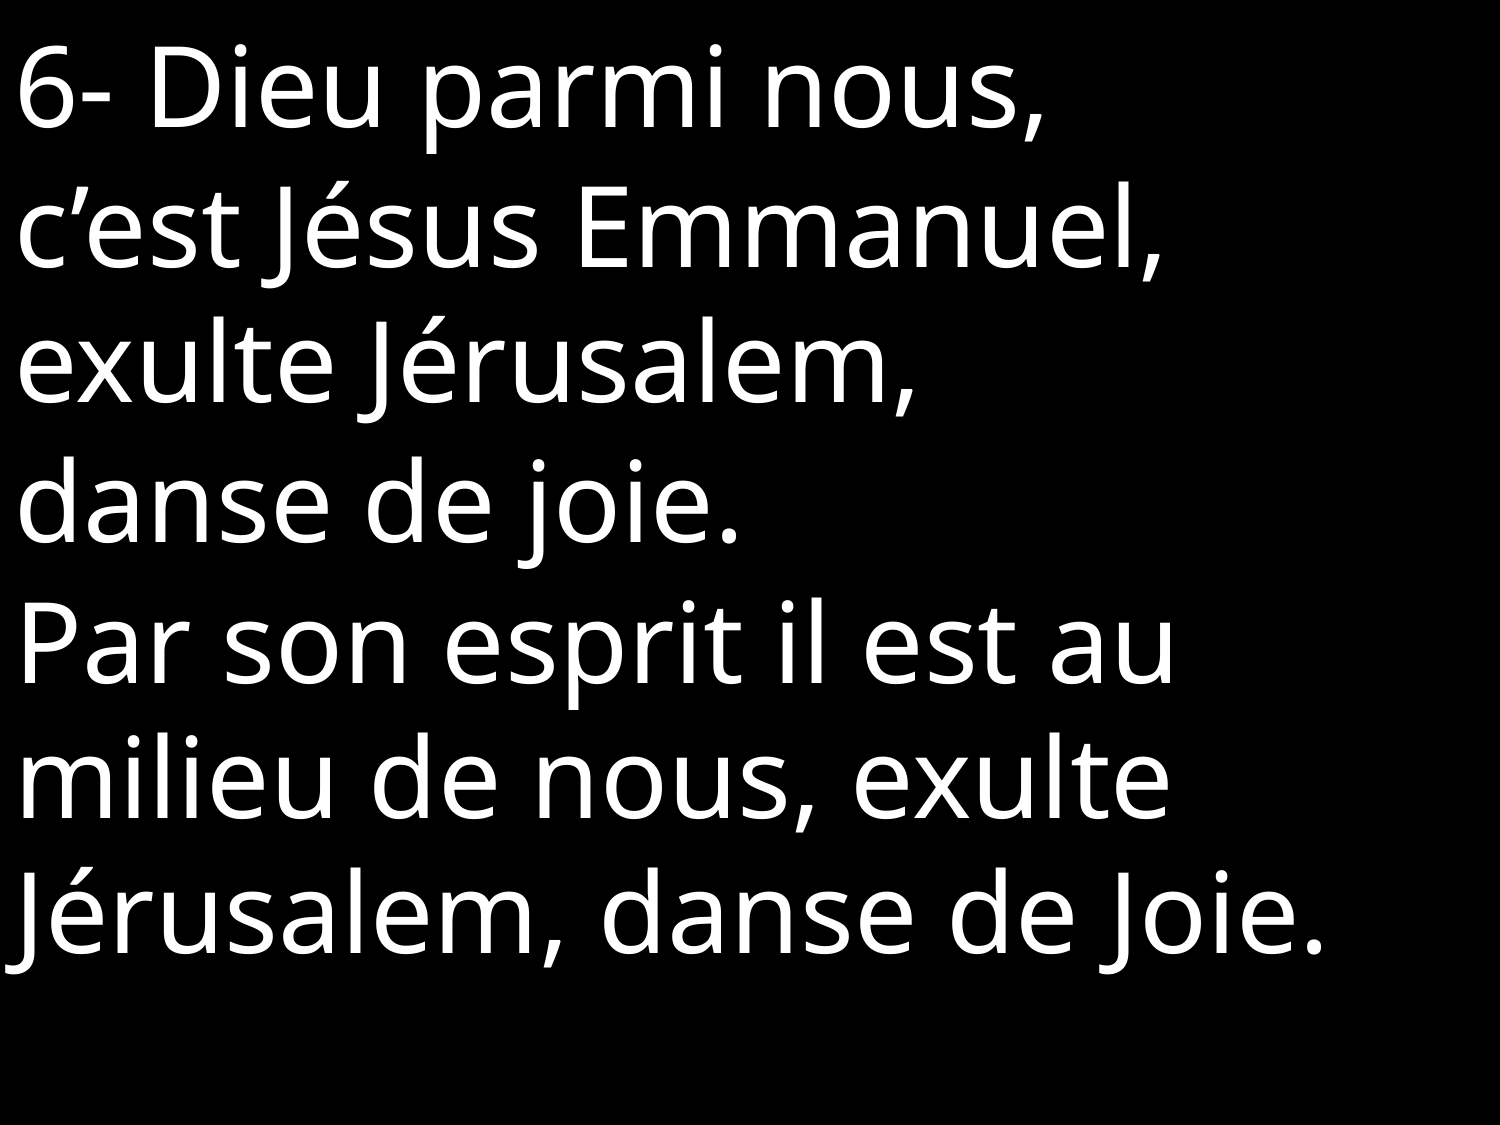

6- Dieu parmi nous,
c’est Jésus Emmanuel, exulte Jérusalem,
danse de joie.
Par son esprit il est au milieu de nous, exulte Jérusalem, danse de Joie.
#